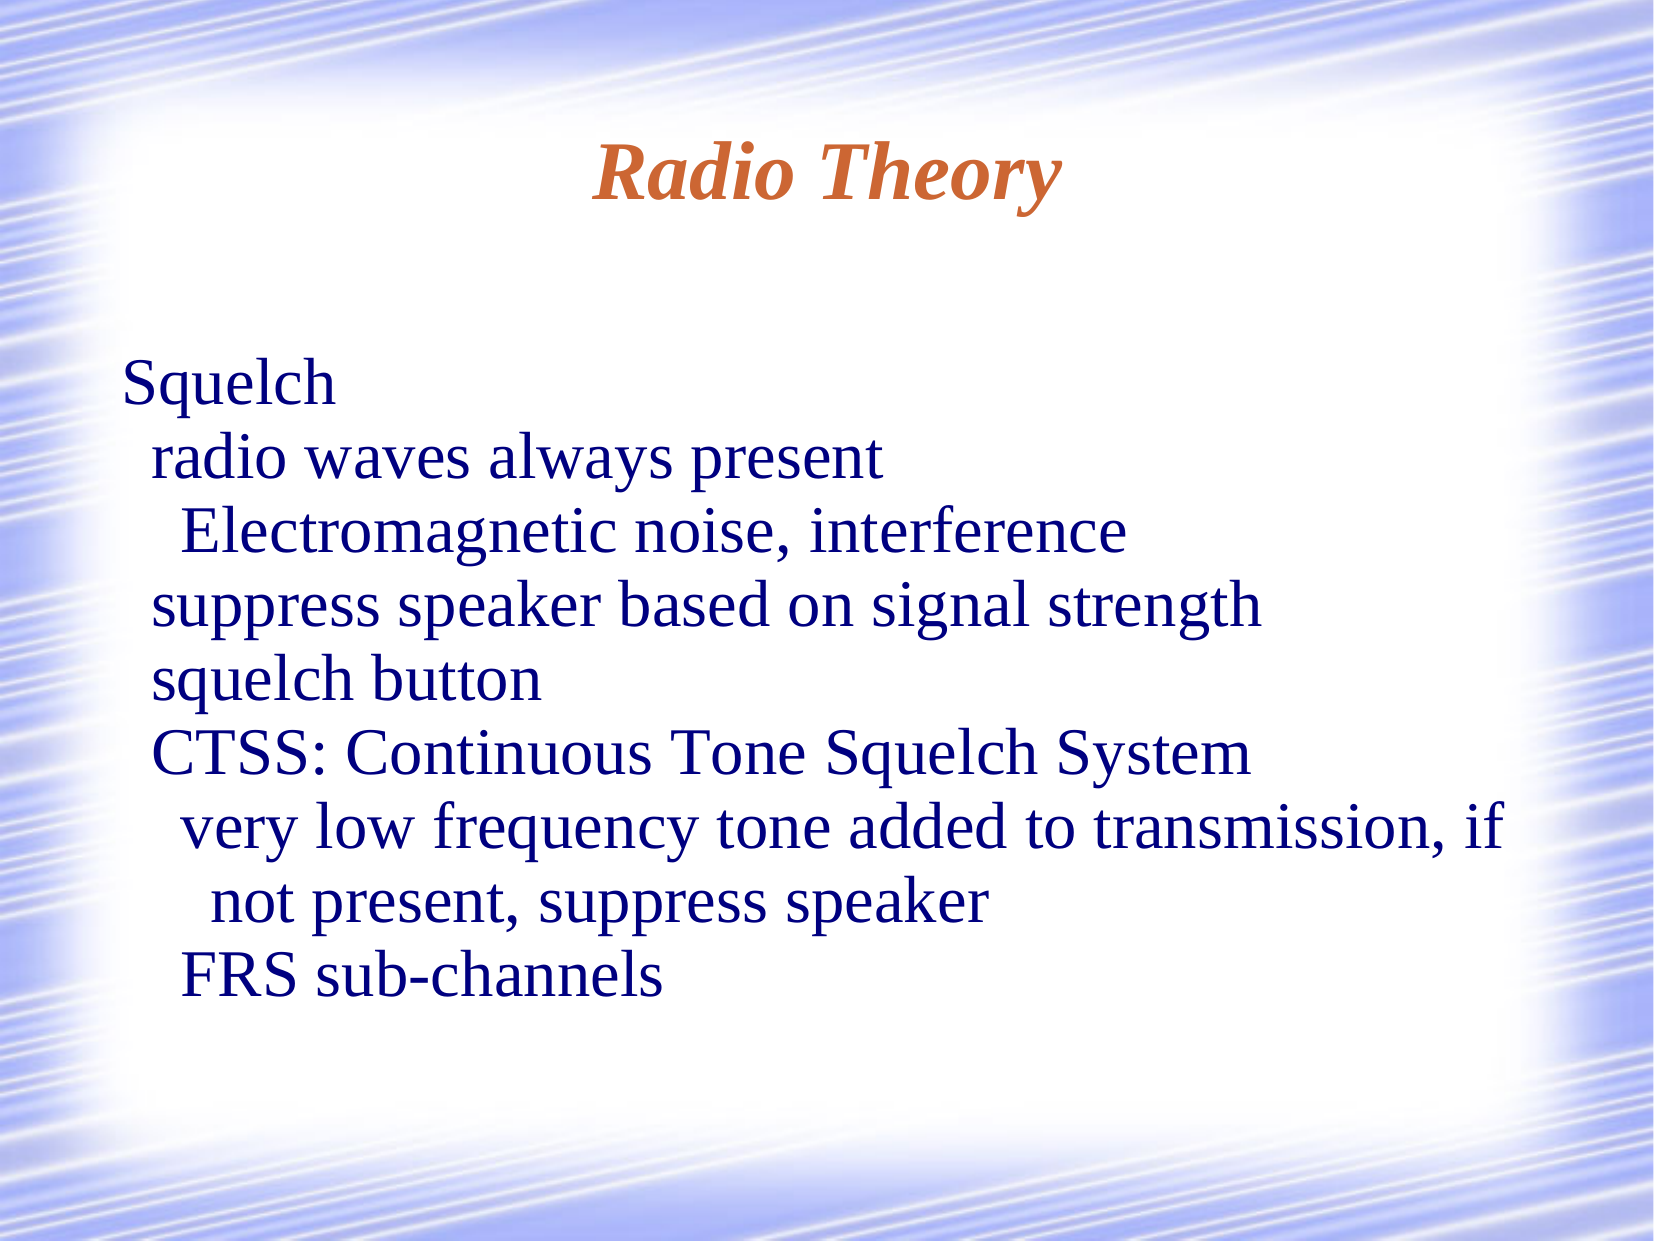

# Radio Theory
Squelch
radio waves always present
Electromagnetic noise, interference
suppress speaker based on signal strength
squelch button
CTSS: Continuous Tone Squelch System
very low frequency tone added to transmission, if not present, suppress speaker
FRS sub-channels